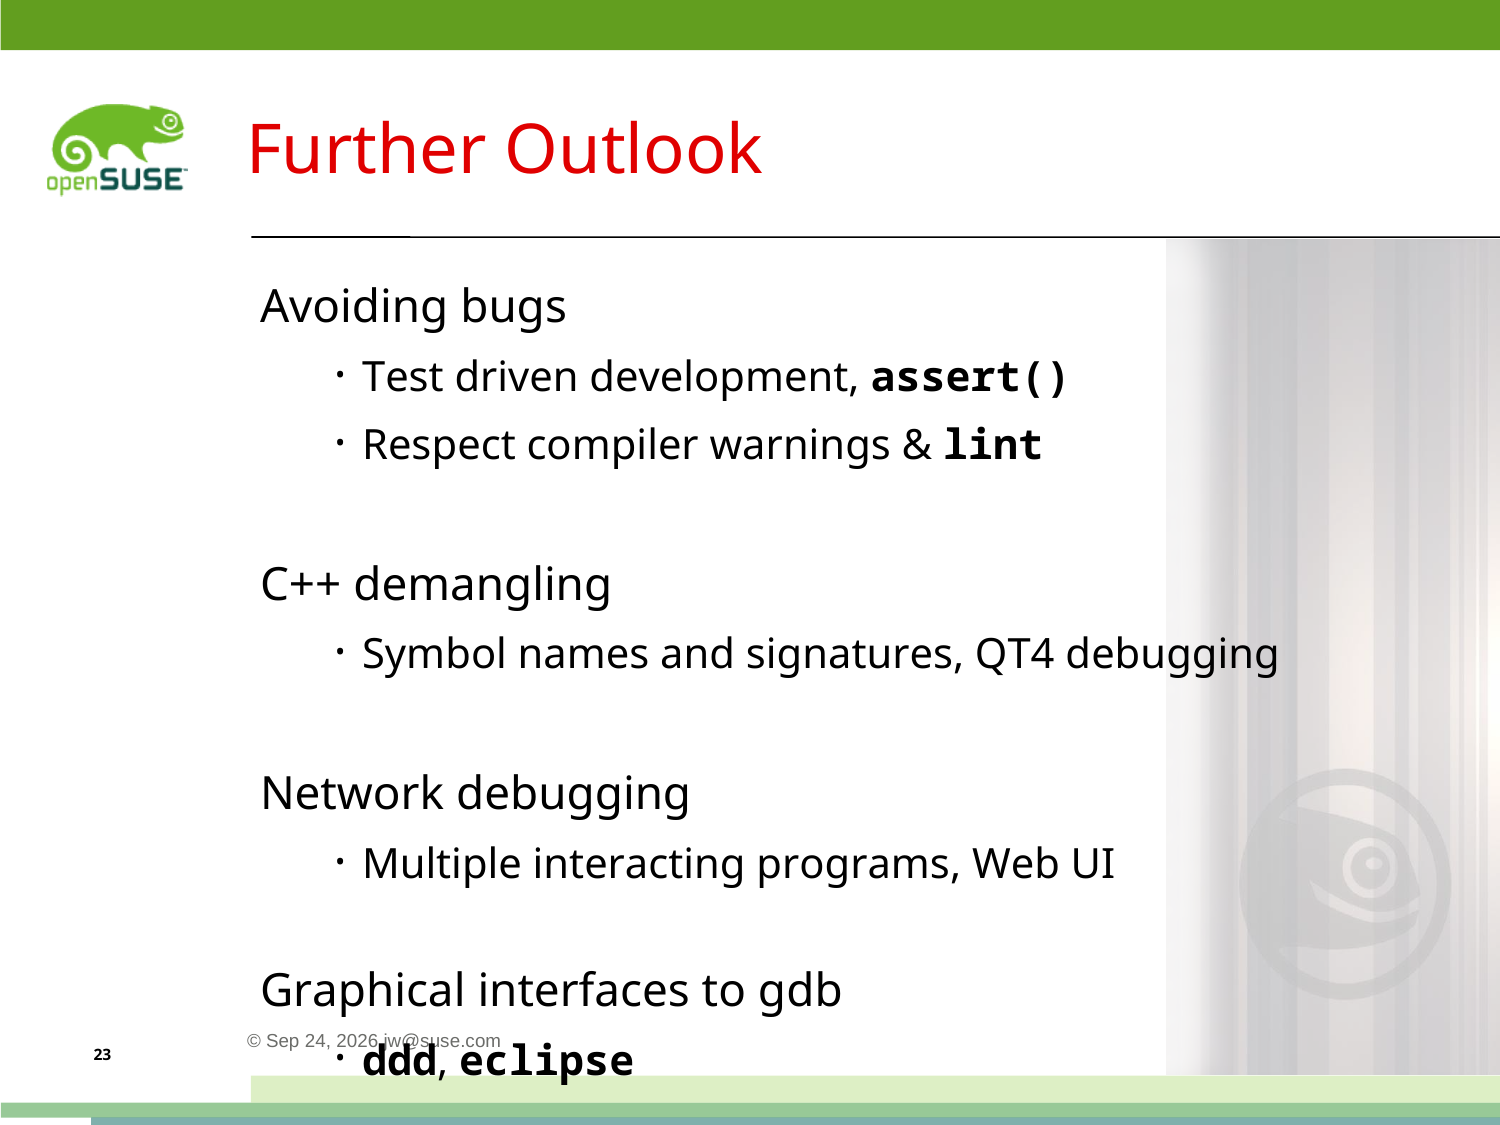

# Further Outlook
Avoiding bugs
Test driven development, assert()
Respect compiler warnings & lint
C++ demangling
Symbol names and signatures, QT4 debugging
Network debugging
Multiple interacting programs, Web UI
Graphical interfaces to gdb
ddd, eclipse